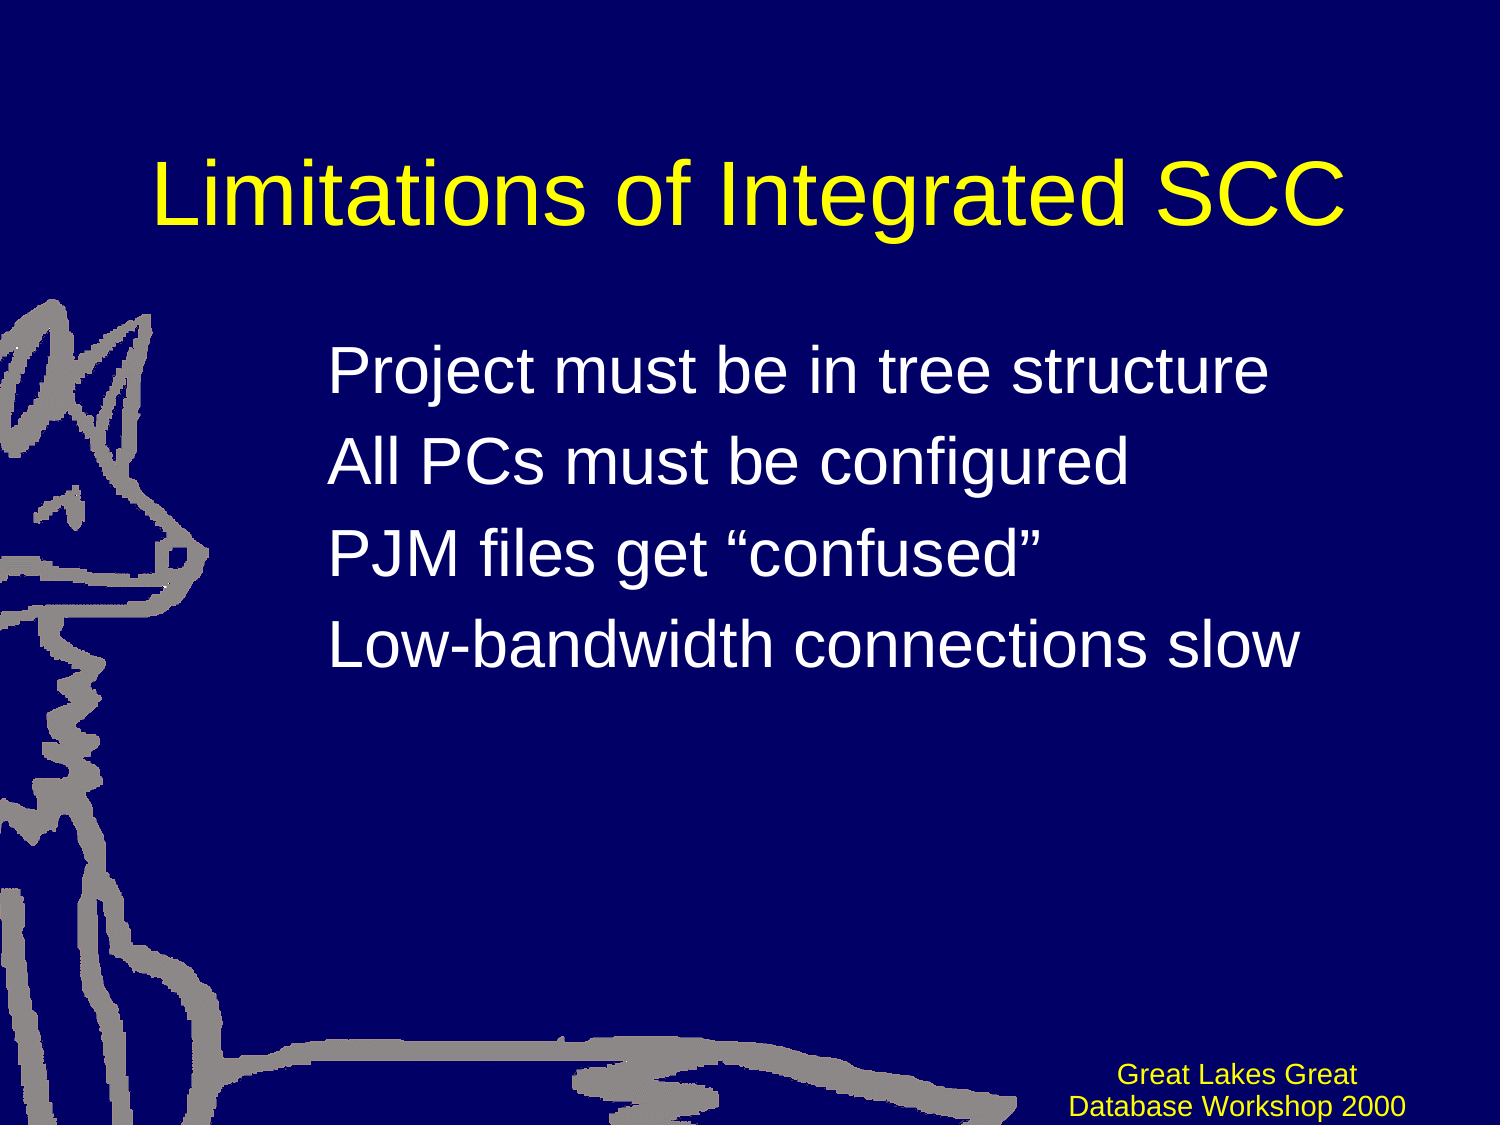

# Limitations of Integrated SCC
Project must be in tree structure
All PCs must be configured
PJM files get “confused”
Low-bandwidth connections slow